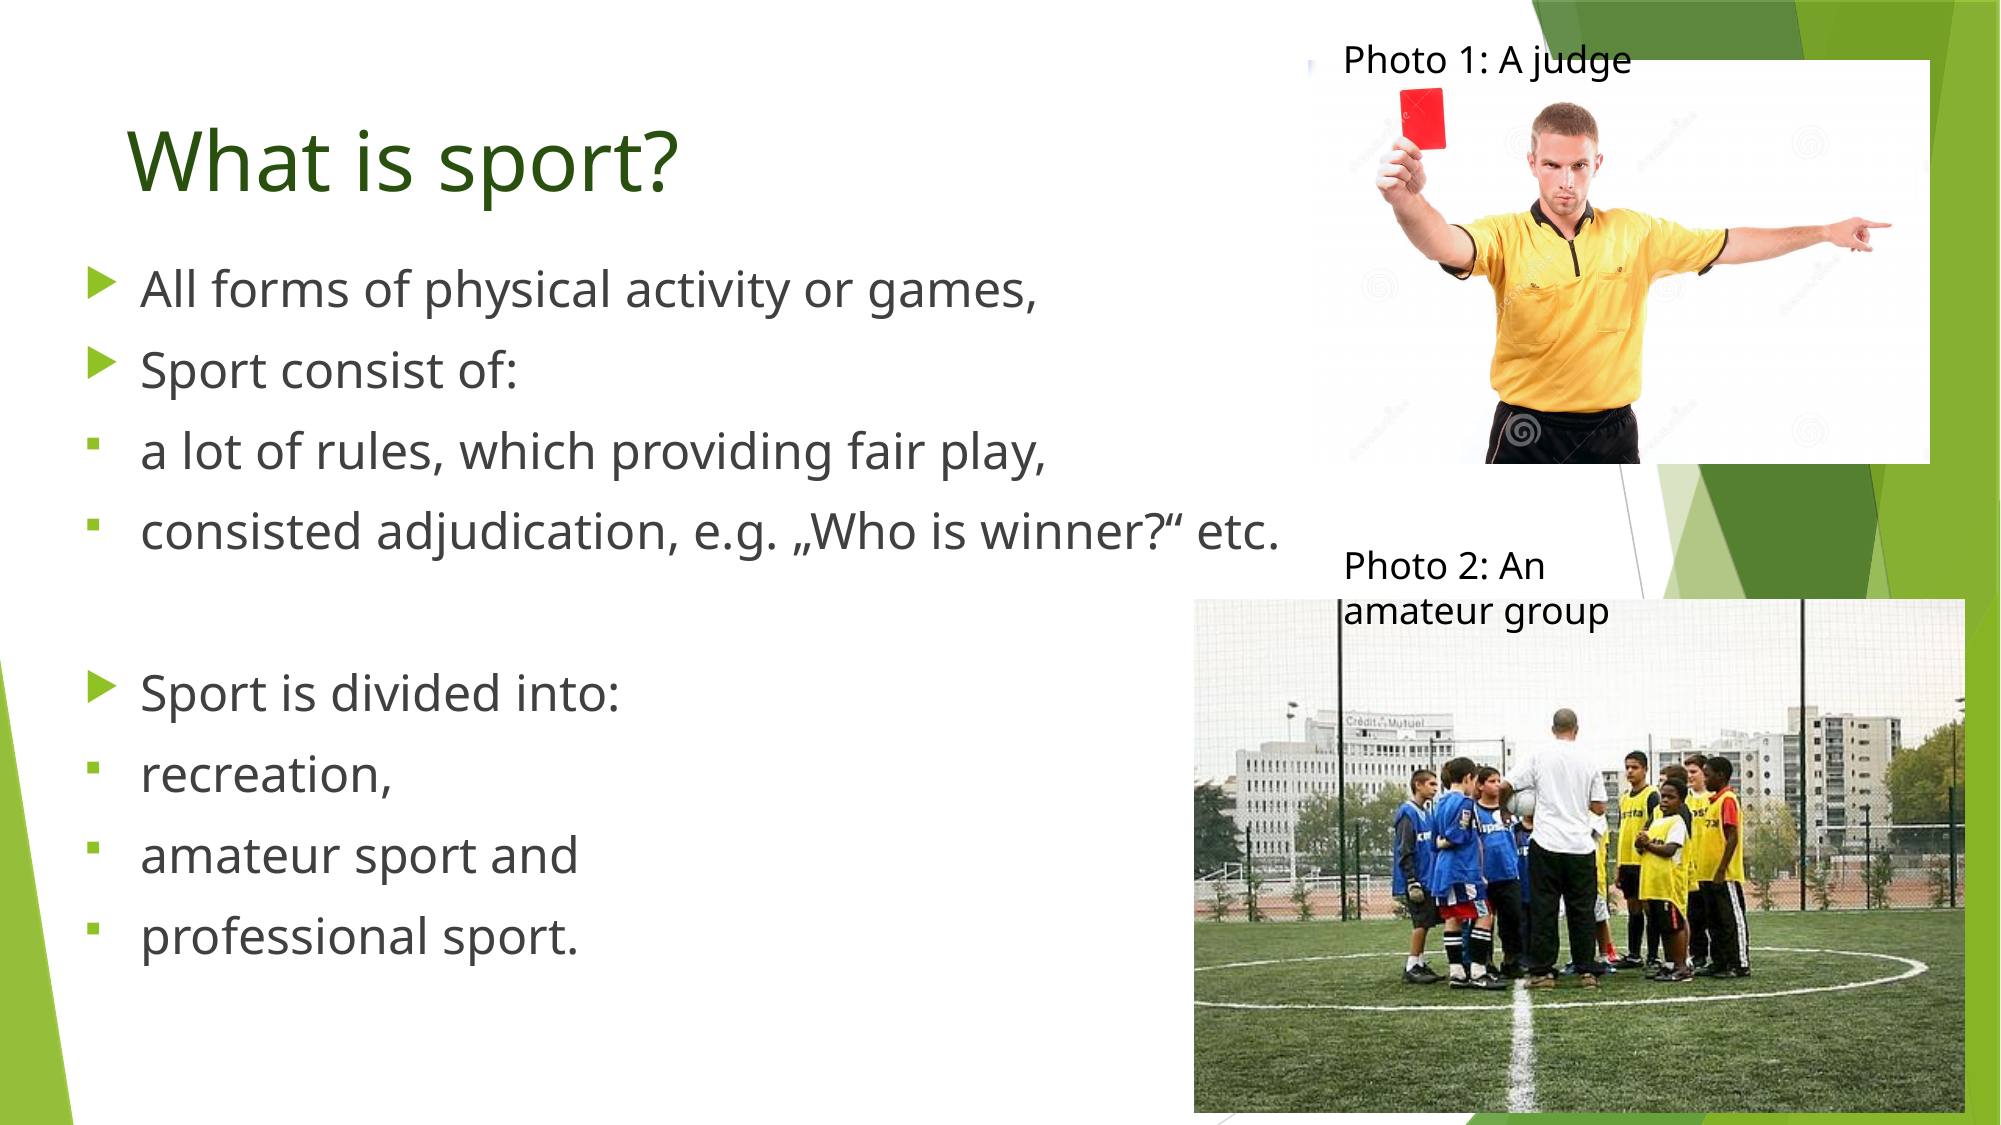

Photo 1: A judge
# What is sport?
All forms of physical activity or games,
Sport consist of:
a lot of rules, which providing fair play,
consisted adjudication, e.g. „Who is winner?“ etc.
Sport is divided into:
recreation,
amateur sport and
professional sport.
Photo 2: An amateur group